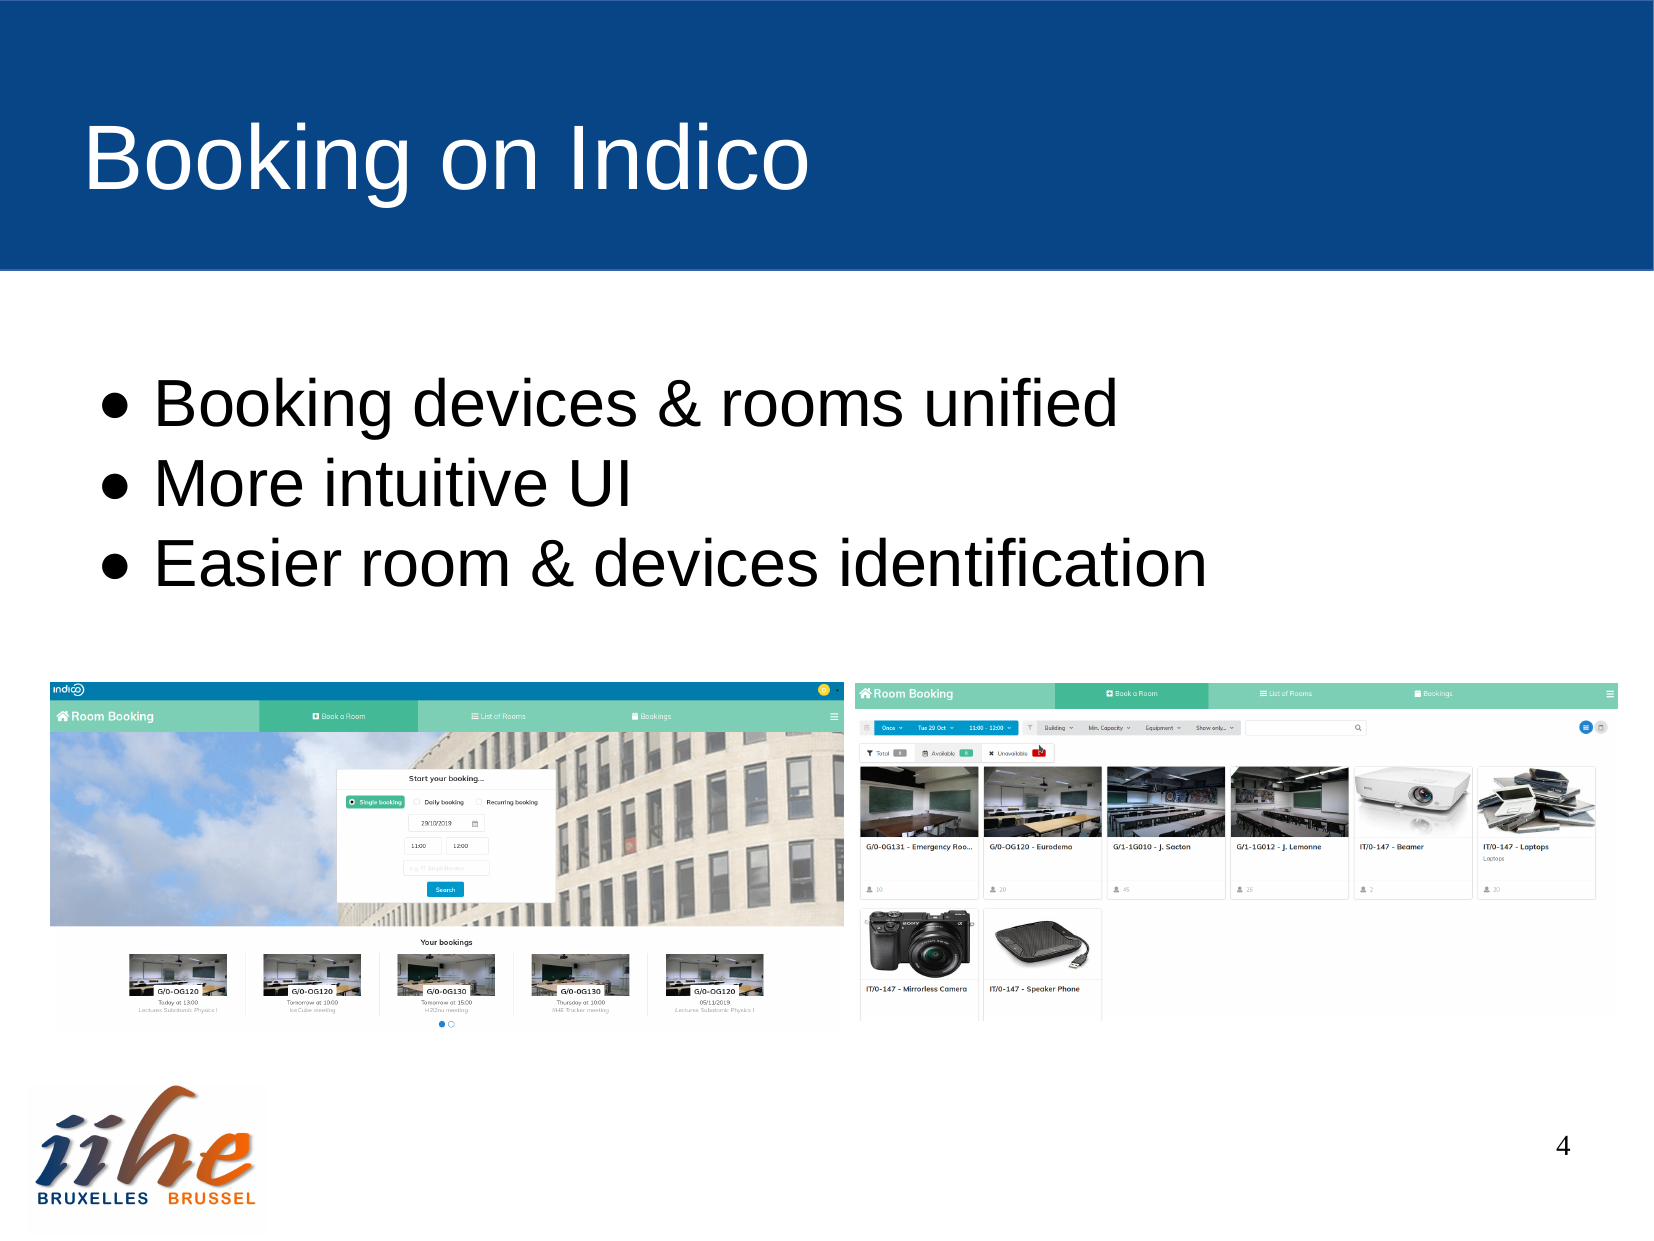

Booking on Indico
Booking devices & rooms unified
More intuitive UI
Easier room & devices identification
4